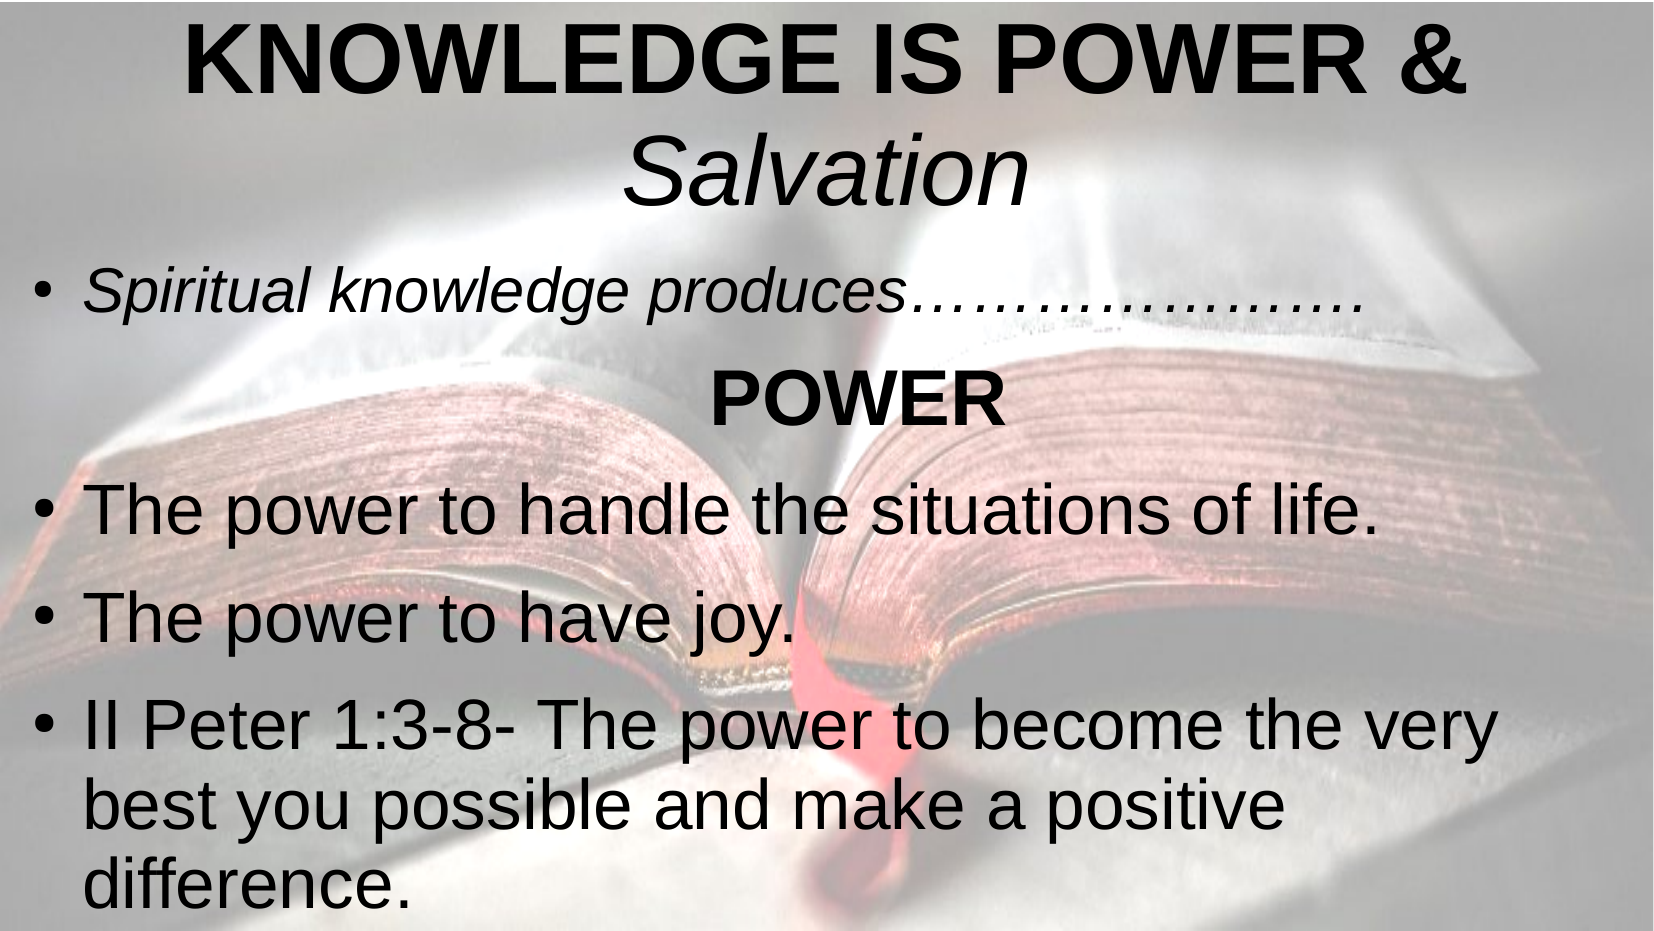

# KNOWLEDGE IS POWER & Salvation
Spiritual knowledge produces………………….
POWER
The power to handle the situations of life.
The power to have joy.
II Peter 1:3-8- The power to become the very best you possible and make a positive difference.